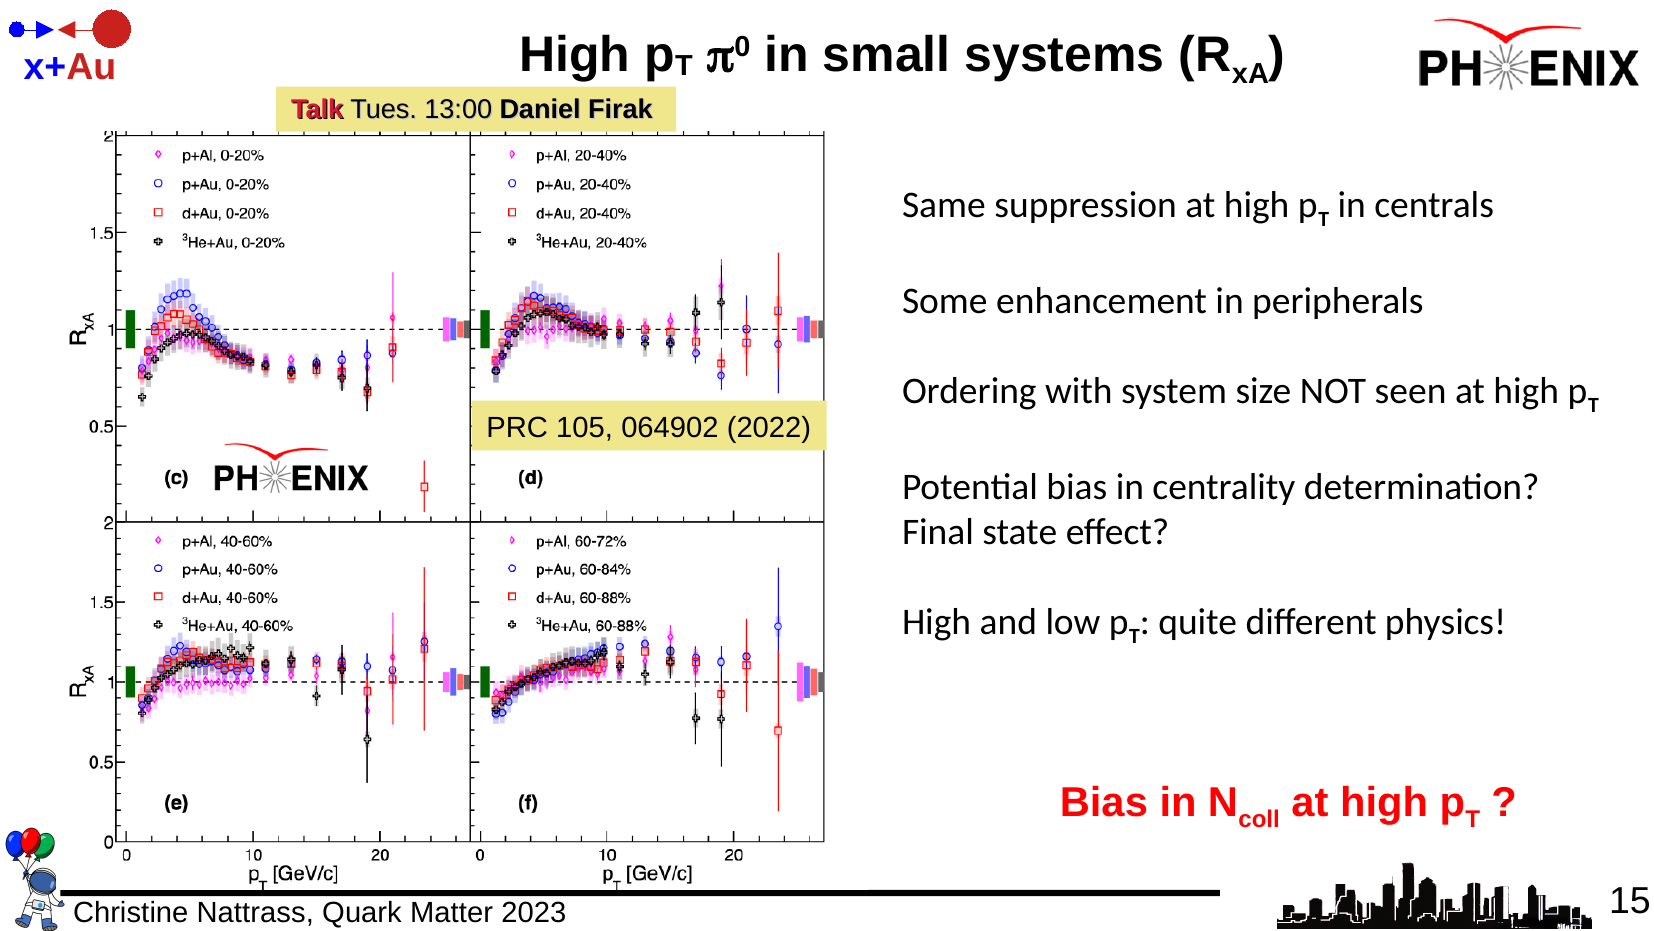

x+Au
High pT p0 in small systems (RxA)
Talk Tues. 13:00 Daniel Firak
Same suppression at high pT in centrals
Some enhancement in peripherals
Ordering with system size NOT seen at high pT
Potential bias in centrality determination?
Final state effect?
High and low pT: quite different physics!
PRC 105, 064902 (2022)
Bias in Ncoll at high pT ?